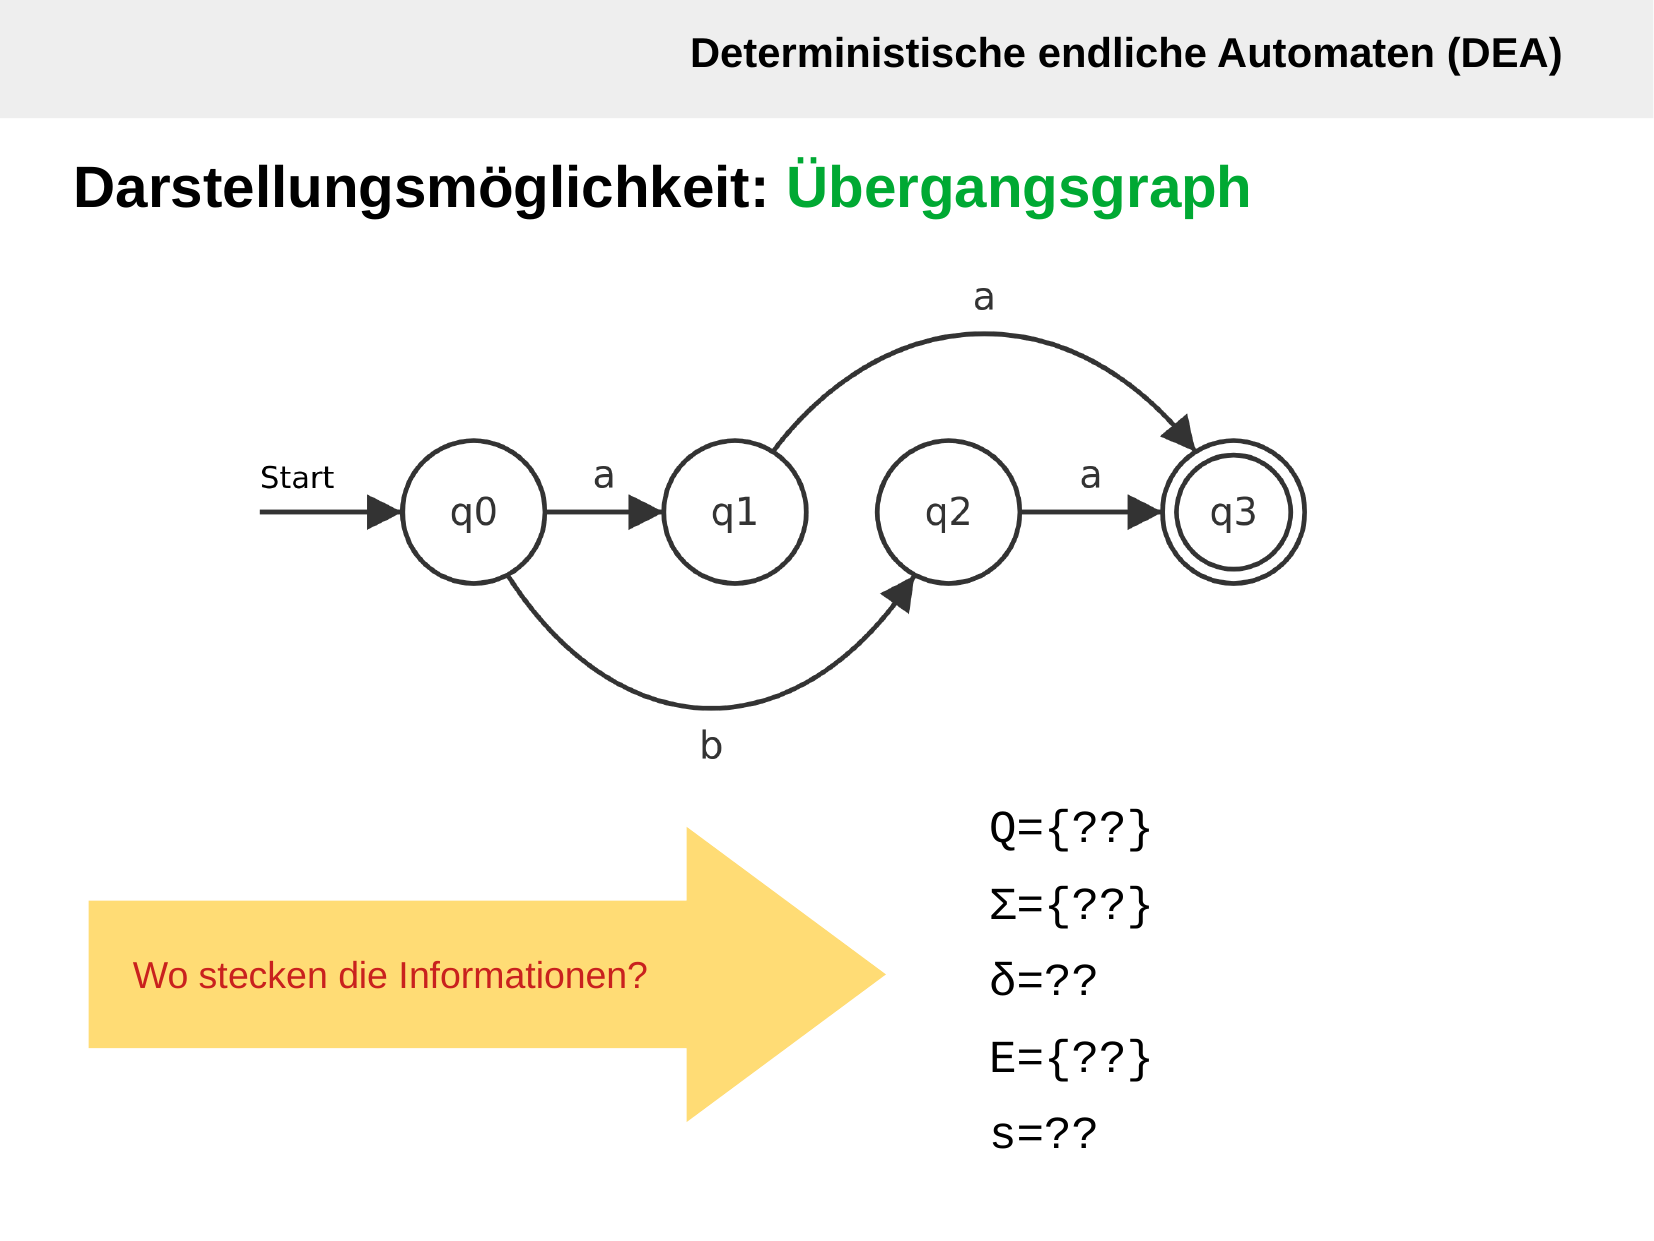

Deterministische endliche Automaten (DEA)
Darstellungsmöglichkeit: Übergangsgraph
Q={??}
Σ={??}
δ=??
E={??}
s=??
Wo stecken die Informationen?